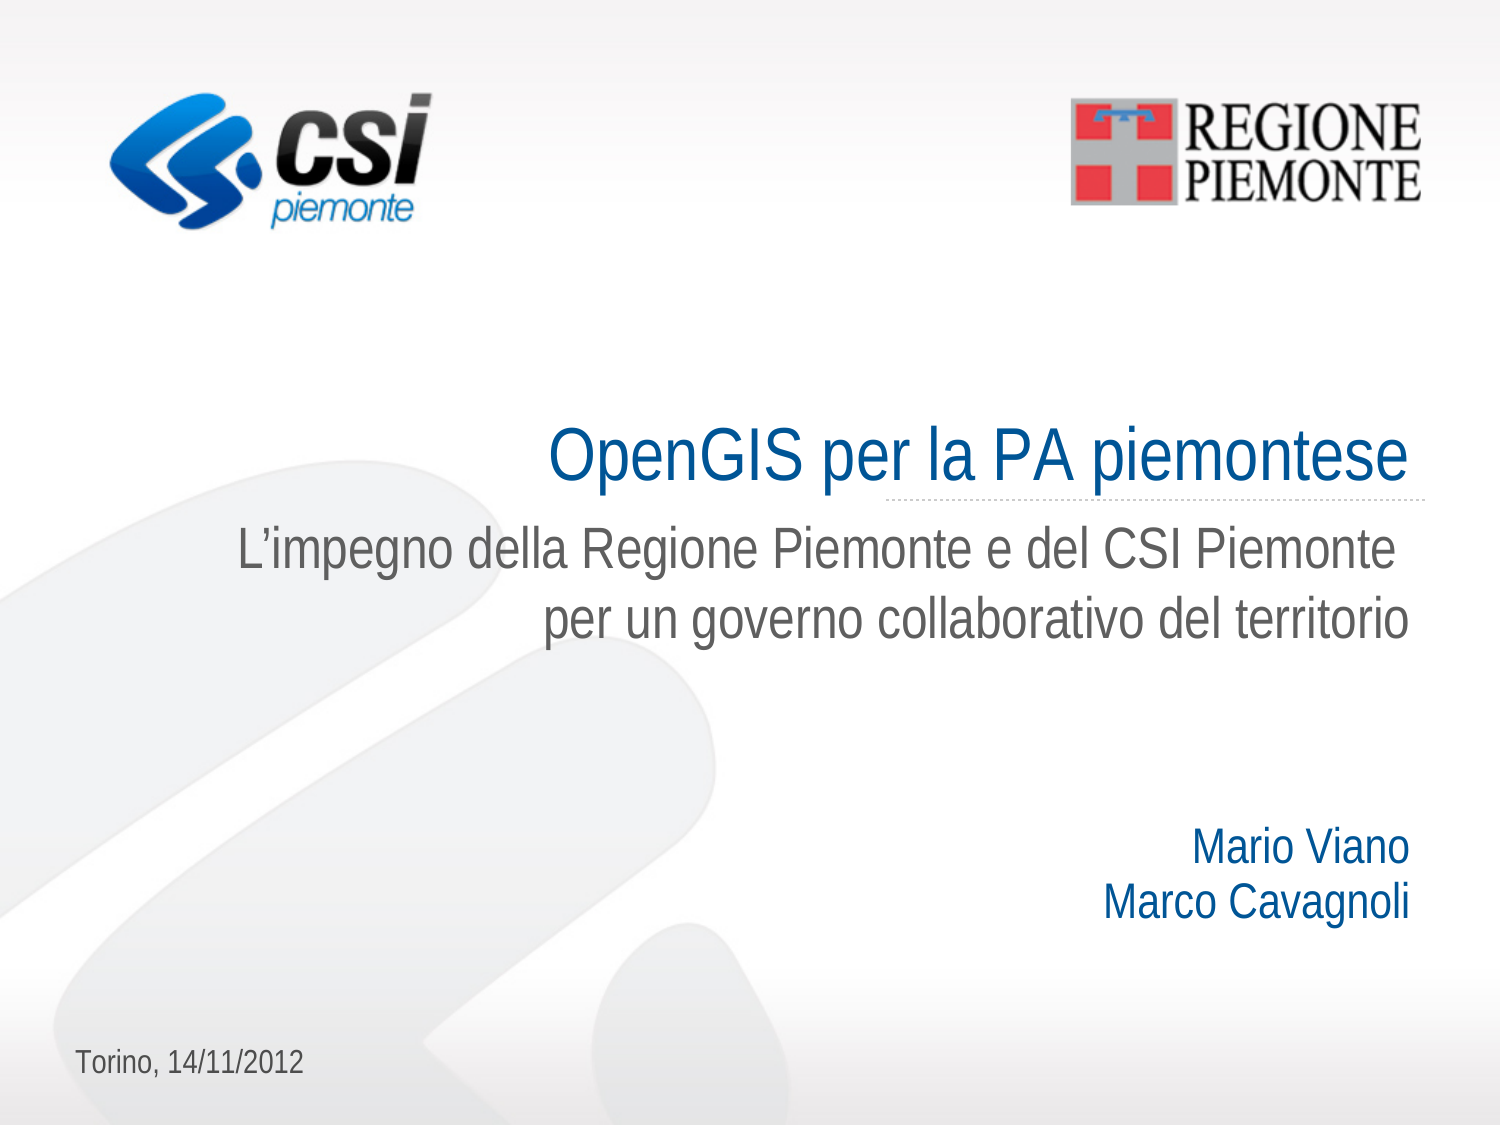

# OpenGIS per la PA piemontese
L’impegno della Regione Piemonte e del CSI Piemonte
per un governo collaborativo del territorio
Mario Viano
Marco Cavagnoli